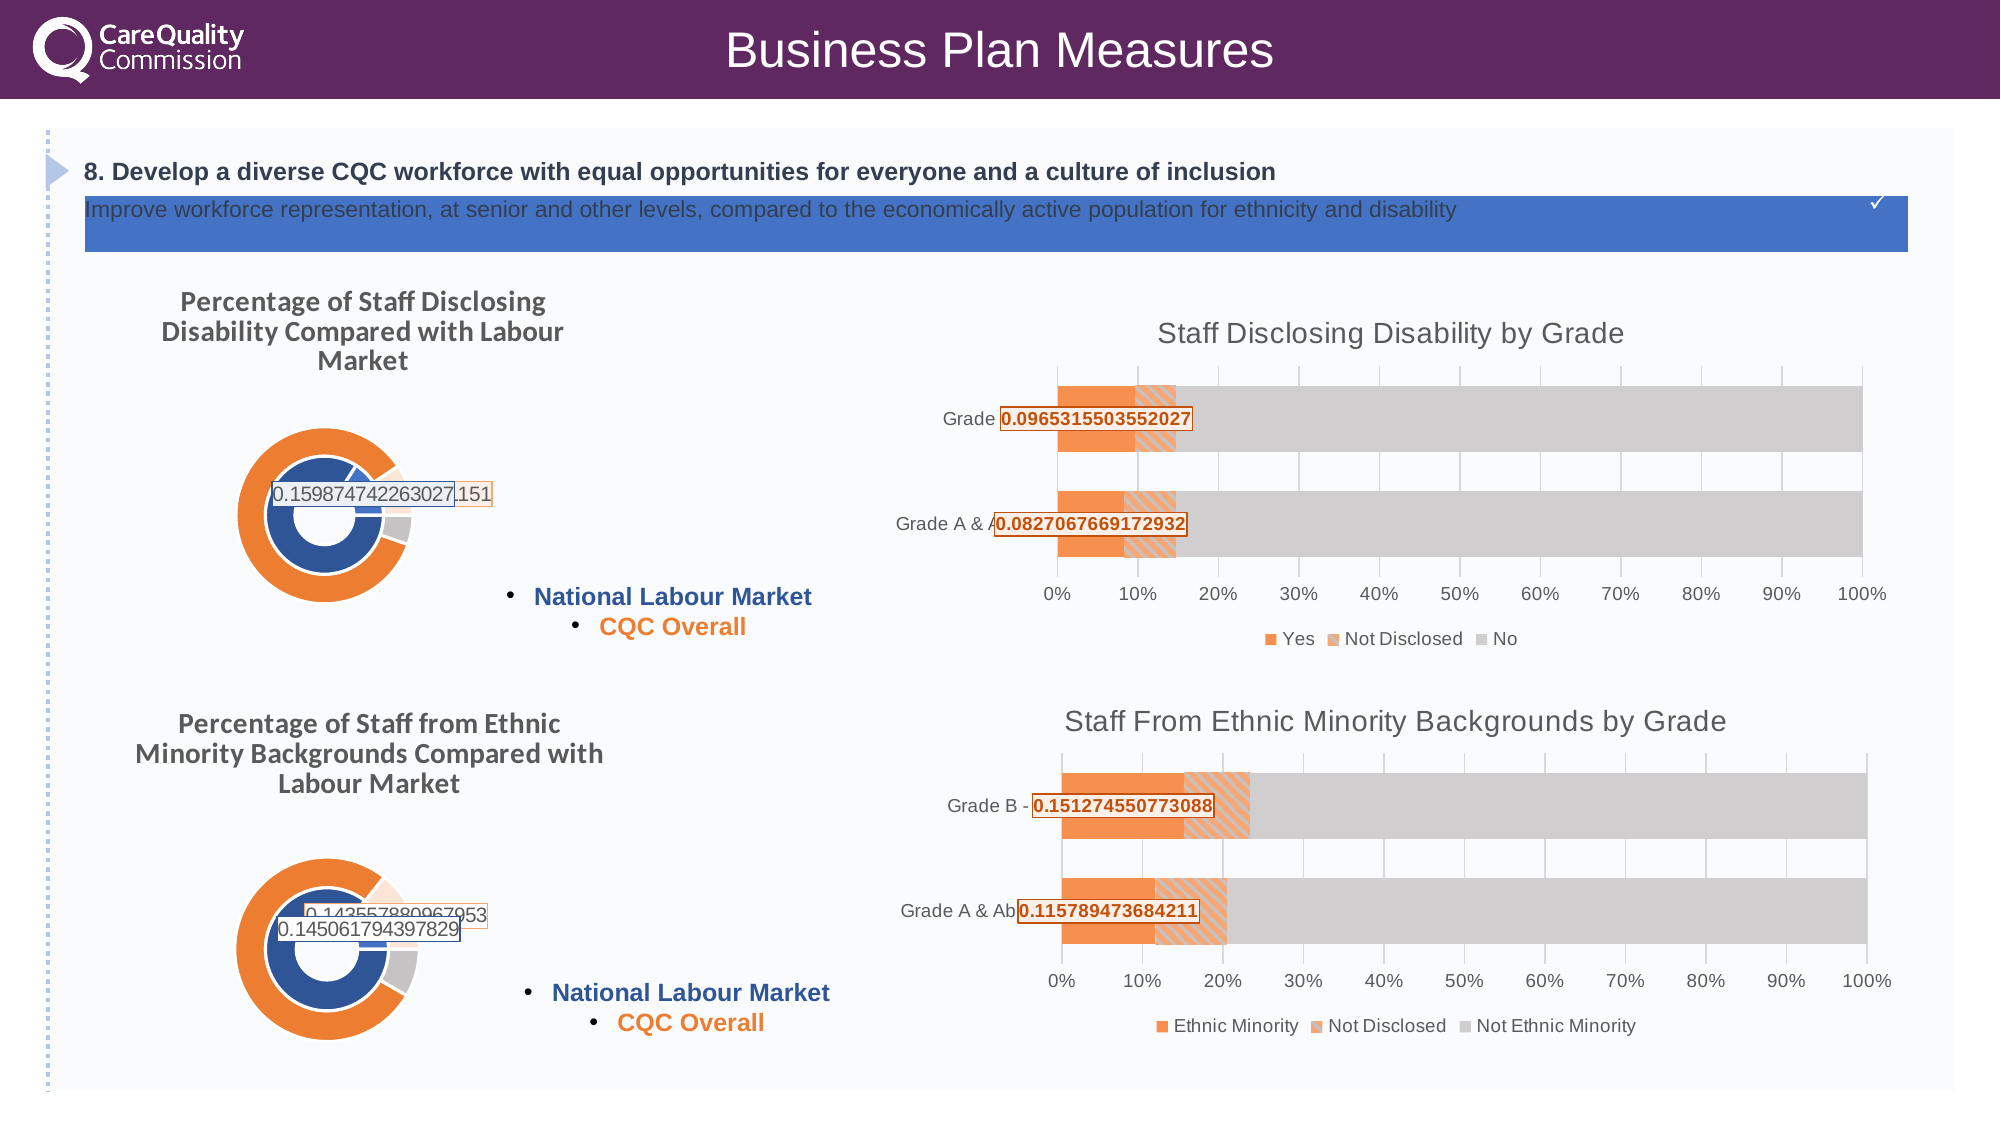

Business Plan Measures
8. Develop a diverse CQC workforce with equal opportunities for everyone and a culture of inclusion
| Improve workforce representation, at senior and other levels, compared to the economically active population for ethnicity and disability |  |
| --- | --- |
### Chart: Percentage of Staff Disclosing Disability Compared with Labour Market
| Category | CQC | National |
|---|---|---|
| Yes | 0.0935251798561151 | 0.159874742263027 |
| No | 0.852844996729889 | 0.840125257736973 |
| Not Declared / No Answer Given | 0.0536298234139961 | 0.0 |
### Chart: Staff Disclosing Disability by Grade
| Category | Yes | Not Disclosed | No |
|---|---|---|---|
| Grade A & Above | 0.0827067669172932 | 0.0646616541353384 | 0.852631578947368 |
| Grade B - G | 0.0965315503552027 | 0.0505641454241538 | 0.852904304220644 |National Labour Market
CQC Overall
### Chart: Staff From Ethnic Minority Backgrounds by Grade
| Category | Ethnic Minority | Not Disclosed | Not Ethnic Minority |
|---|---|---|---|
| Grade A & Above | 0.115789473684211 | 0.0887218045112782 | 0.795488721804511 |
| Grade B - G | 0.151274550773088 | 0.0823234433765148 | 0.766402005850397 |
### Chart: Percentage of Staff from Ethnic Minority Backgrounds Compared with Labour Market
| Category | CQC | National |
|---|---|---|
| Yes | 0.143557880967953 | 0.145061794397829 |
| No | 0.772727272727273 | 0.854938205602171 |
| Not Declared / No Answer Given | 0.0837148463047744 | 0.0 |National Labour Market
CQC Overall